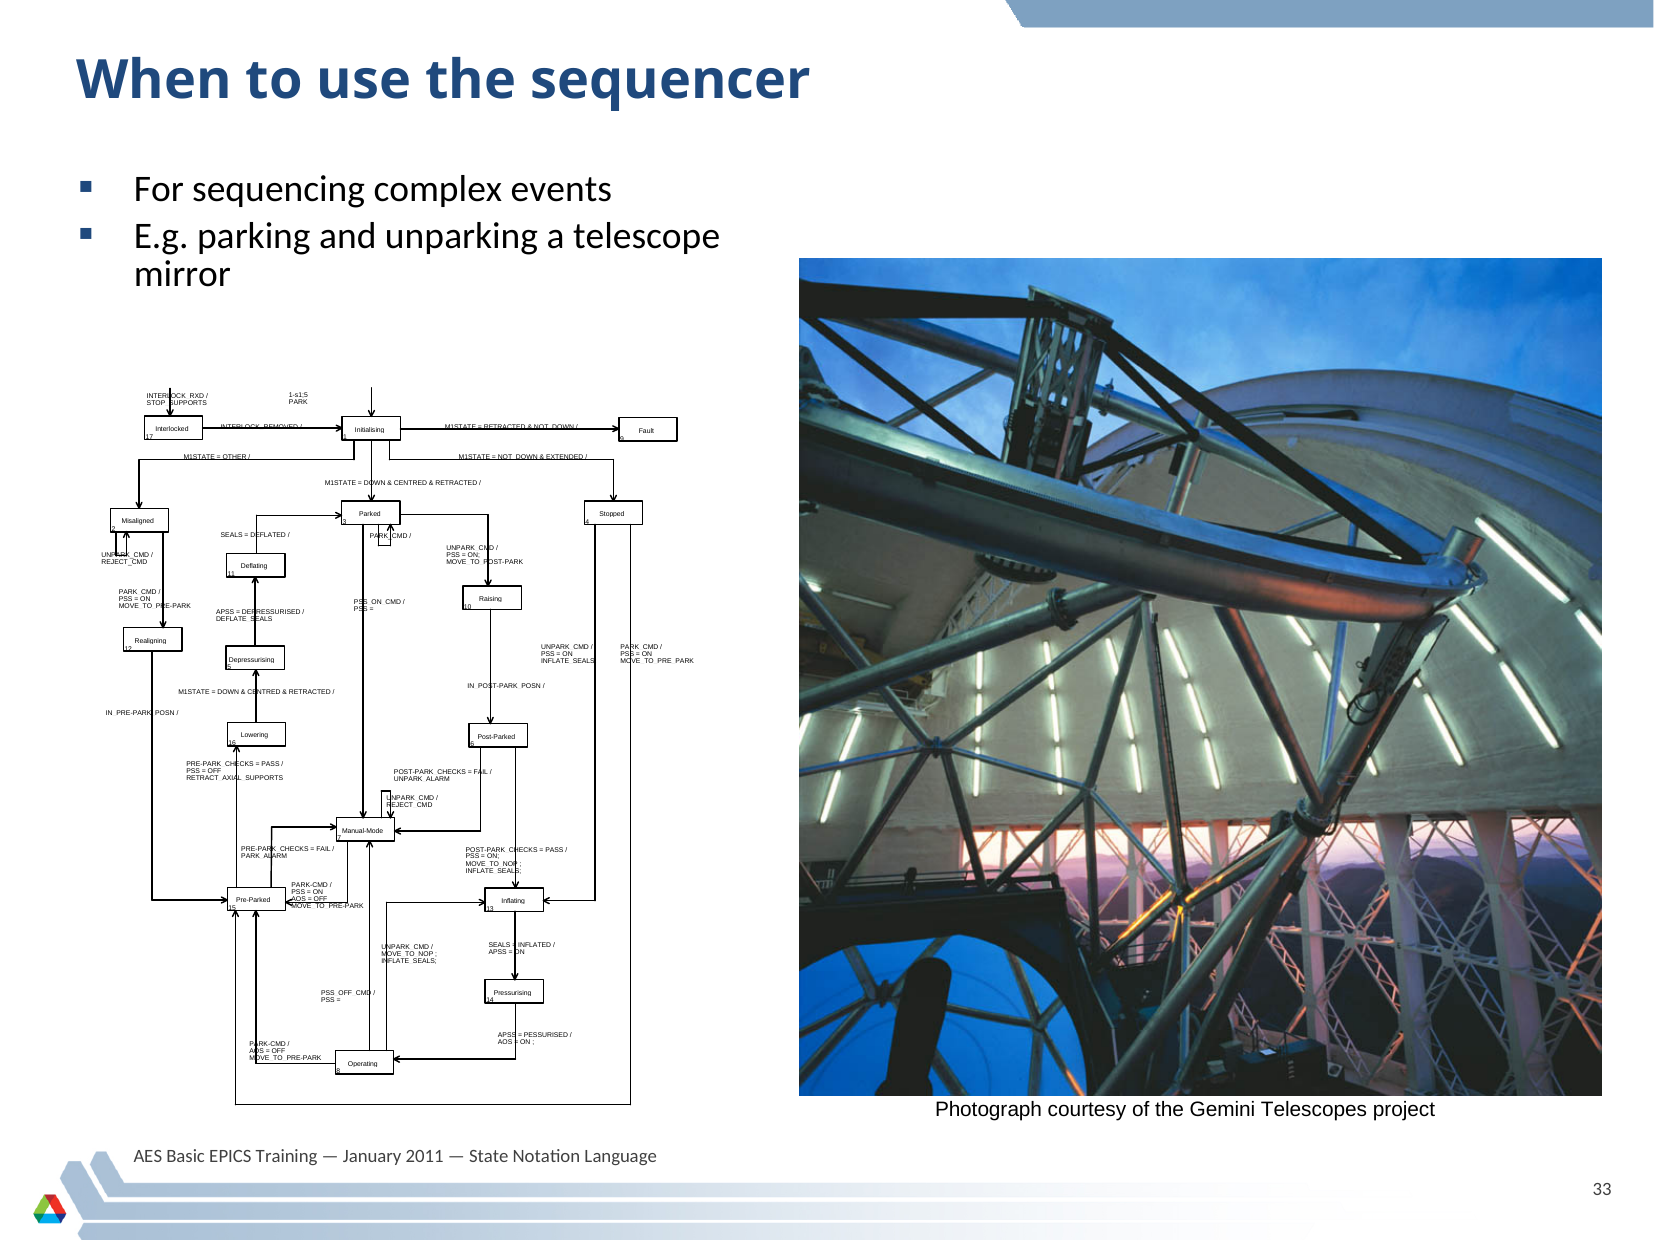

# When to use the sequencer
For sequencing complex events
E.g. parking and unparking a telescope mirror
Photograph courtesy of the Gemini Telescopes project
AES Basic EPICS Training — January 2011 — State Notation Language
33